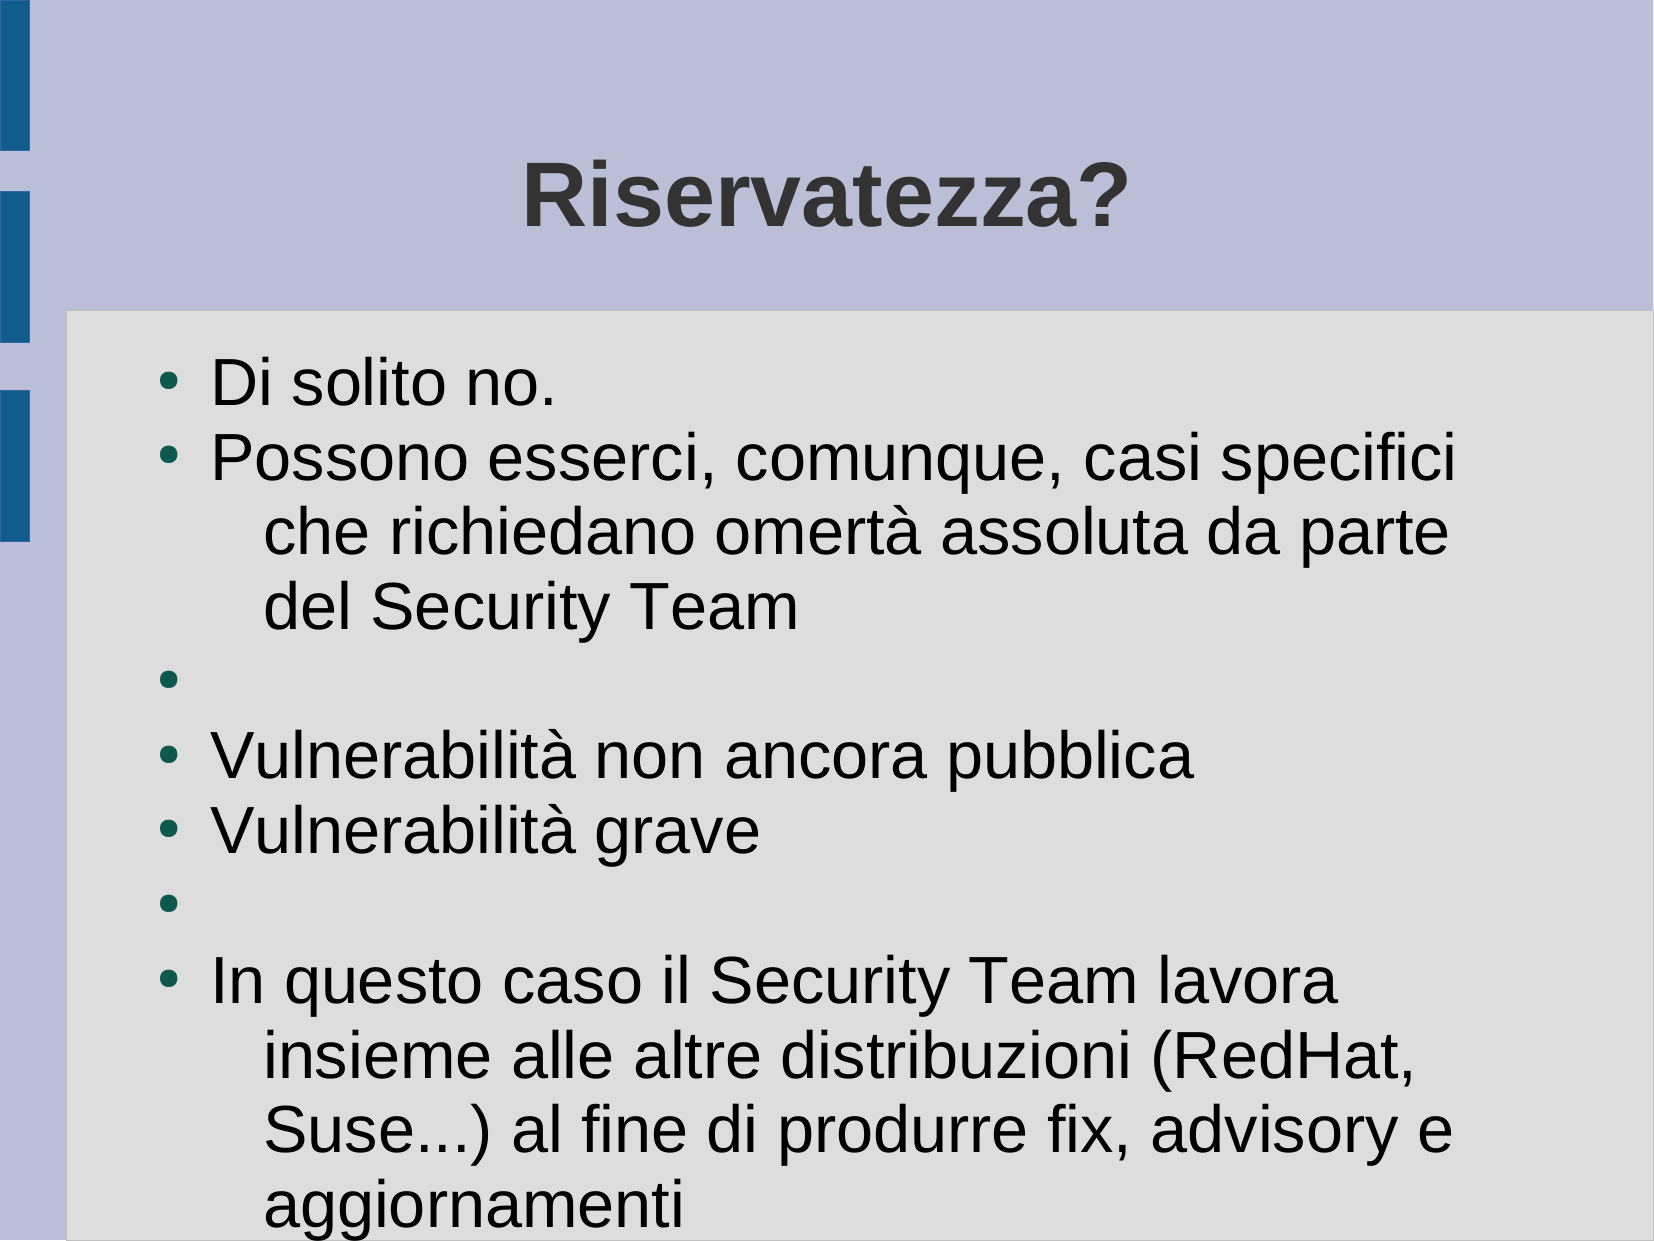

# Riservatezza?
Di solito no.
Possono esserci, comunque, casi specifici che richiedano omertà assoluta da parte del Security Team
Vulnerabilità non ancora pubblica
Vulnerabilità grave
In questo caso il Security Team lavora insieme alle altre distribuzioni (RedHat, Suse...) al fine di produrre fix, advisory e aggiornamenti